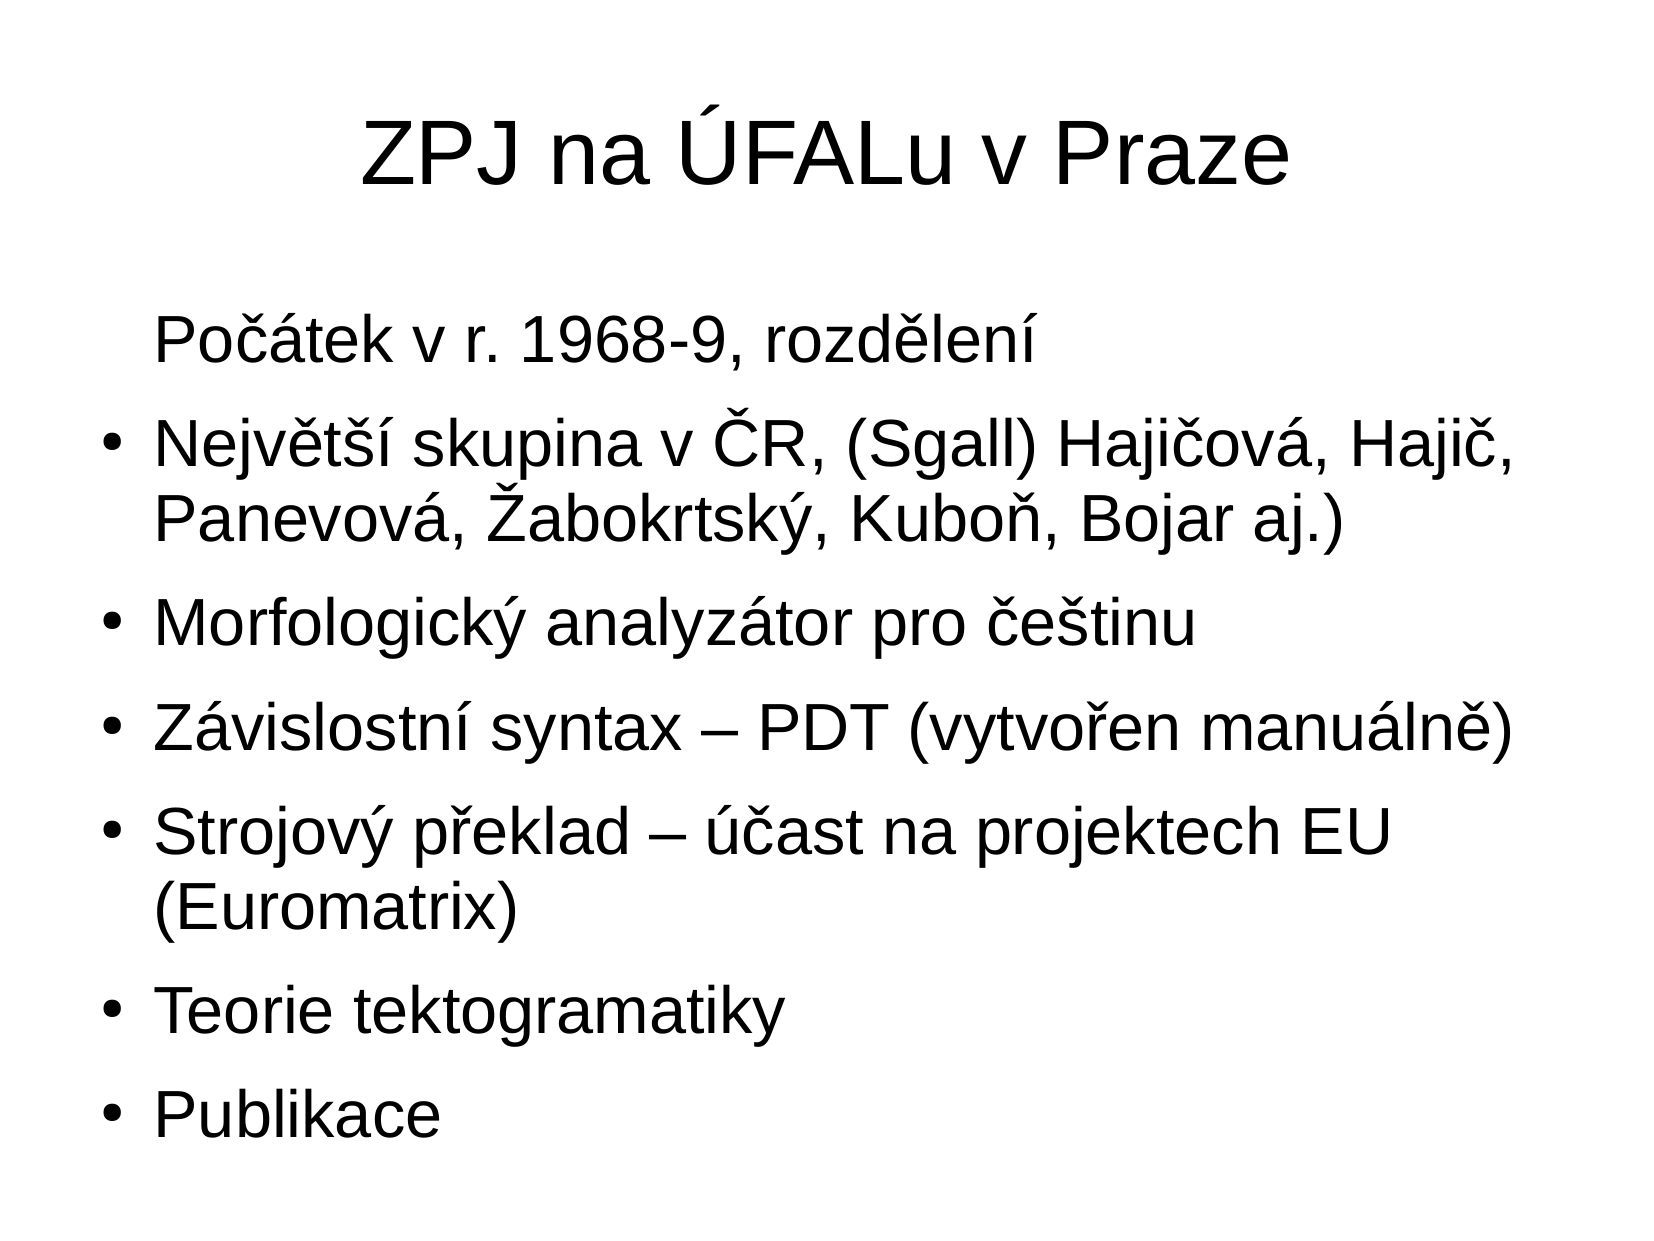

# ZPJ na ÚFALu v Praze
Počátek v r. 1968-9, rozdělení
Největší skupina v ČR, (Sgall) Hajičová, Hajič, Panevová, Žabokrtský, Kuboň, Bojar aj.)
Morfologický analyzátor pro češtinu
Závislostní syntax – PDT (vytvořen manuálně)
Strojový překlad – účast na projektech EU (Euromatrix)
Teorie tektogramatiky
Publikace